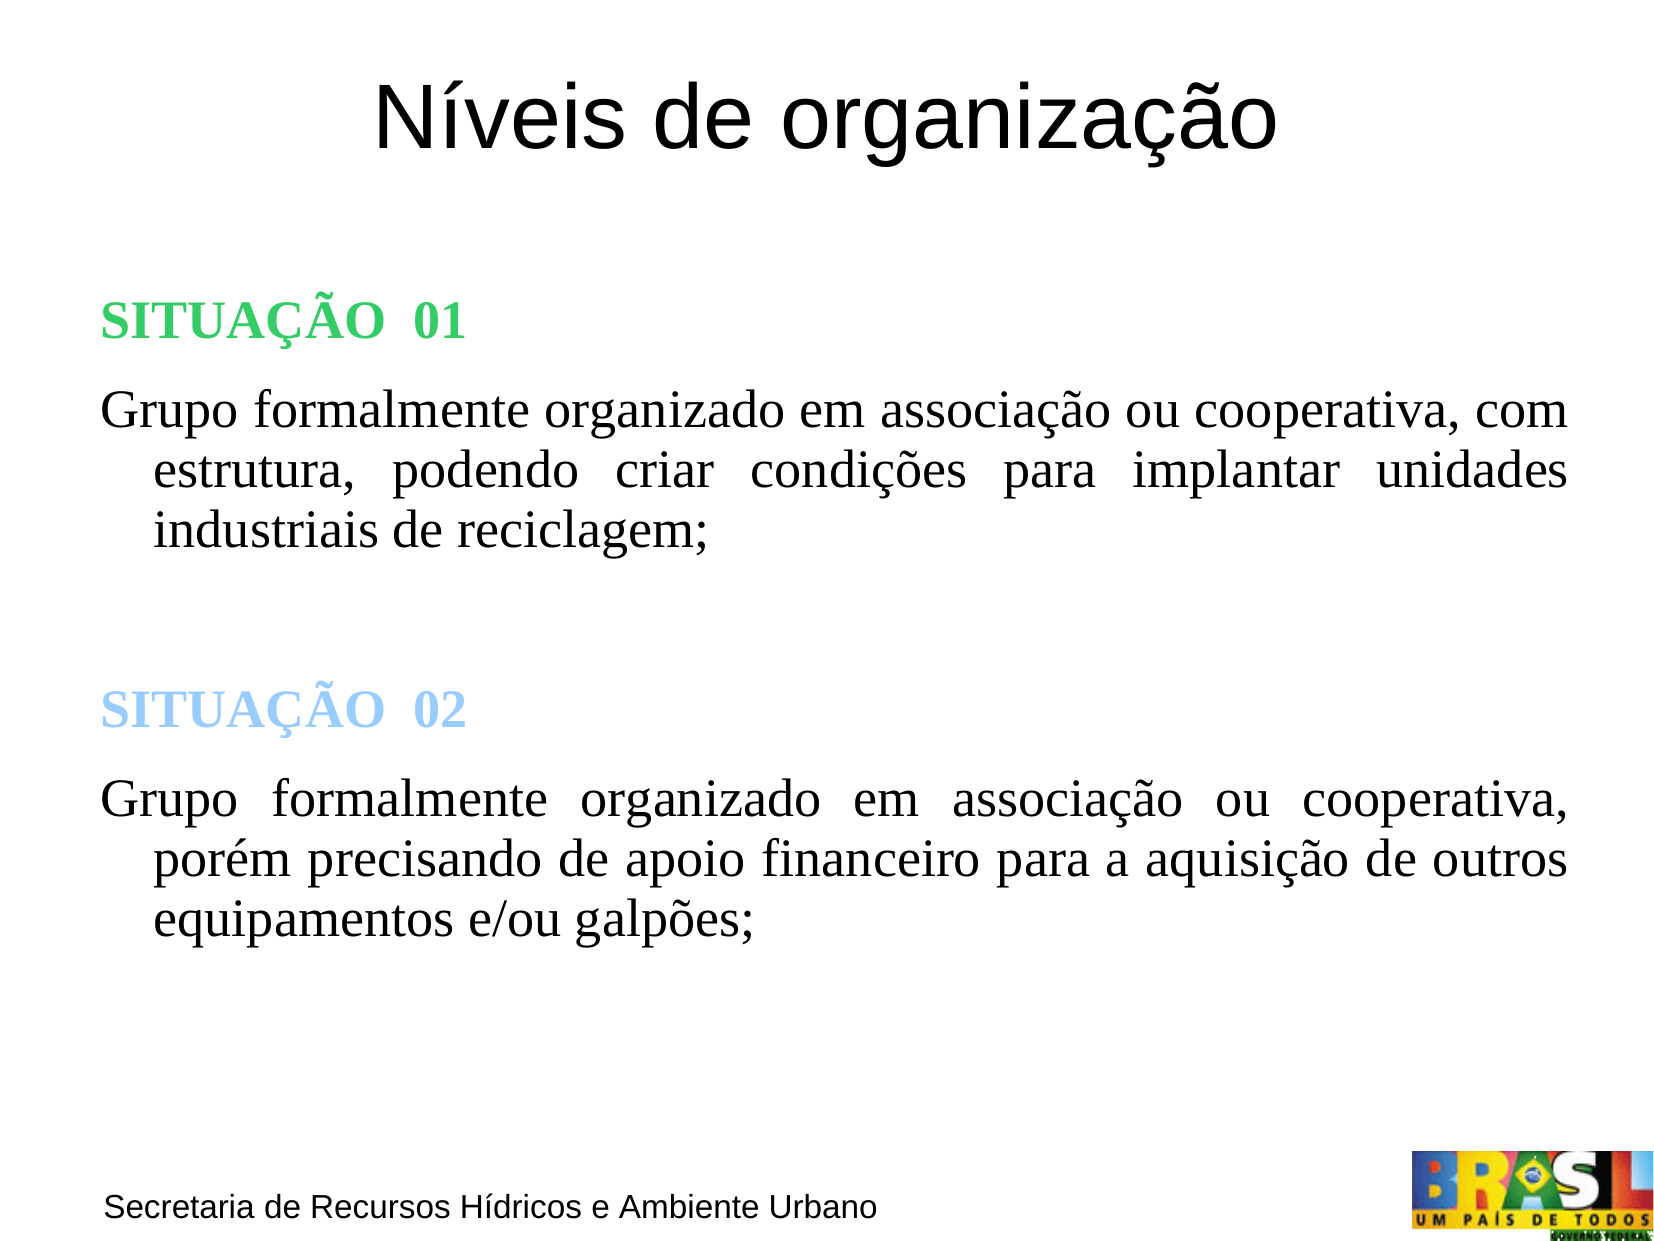

# Níveis de organização
SITUAÇÃO 01
Grupo formalmente organizado em associação ou cooperativa, com estrutura, podendo criar condições para implantar unidades industriais de reciclagem;
SITUAÇÃO 02
Grupo formalmente organizado em associação ou cooperativa, porém precisando de apoio financeiro para a aquisição de outros equipamentos e/ou galpões;
Secretaria de Recursos Hídricos e Ambiente Urbano